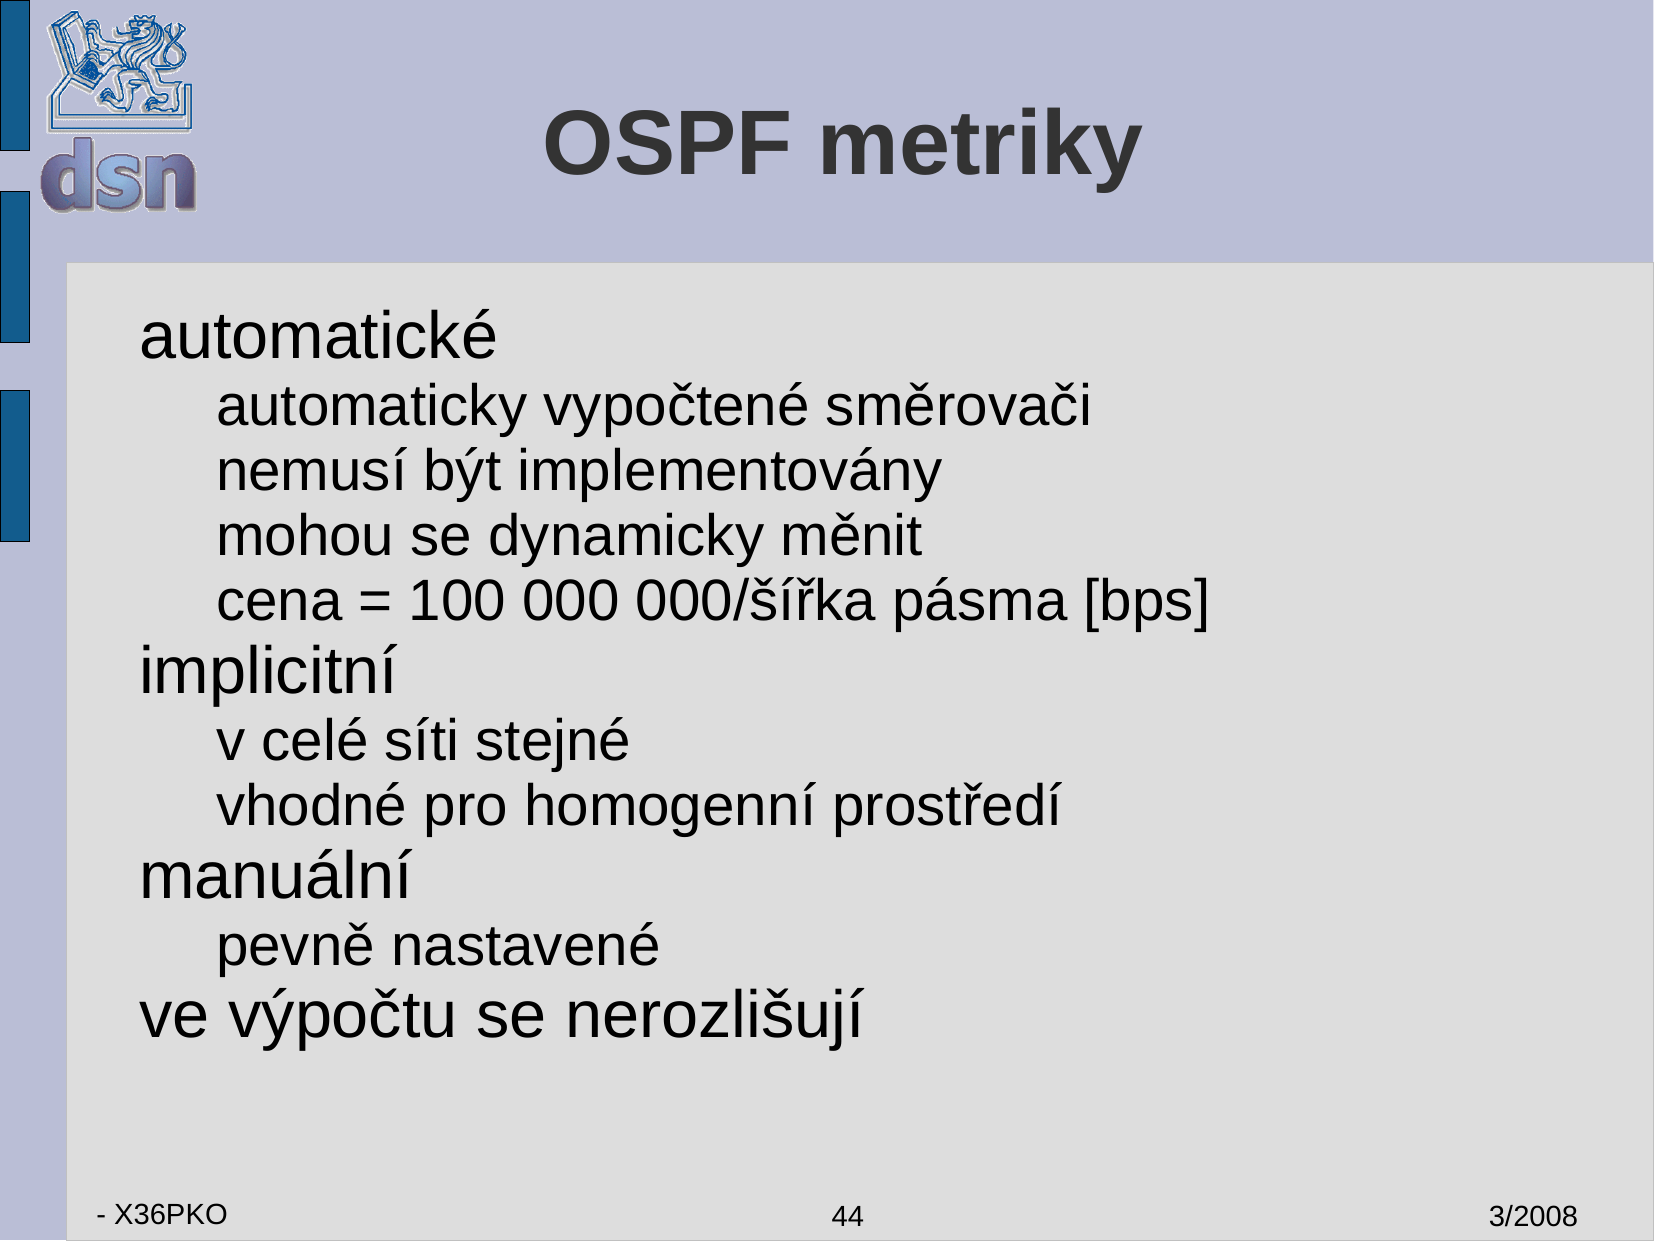

# OSPF metriky
automatické
automaticky vypočtené směrovači
nemusí být implementovány
mohou se dynamicky měnit
cena = 100 000 000/šířka pásma [bps]
implicitní
v celé síti stejné
vhodné pro homogenní prostředí
manuální
pevně nastavené
ve výpočtu se nerozlišují